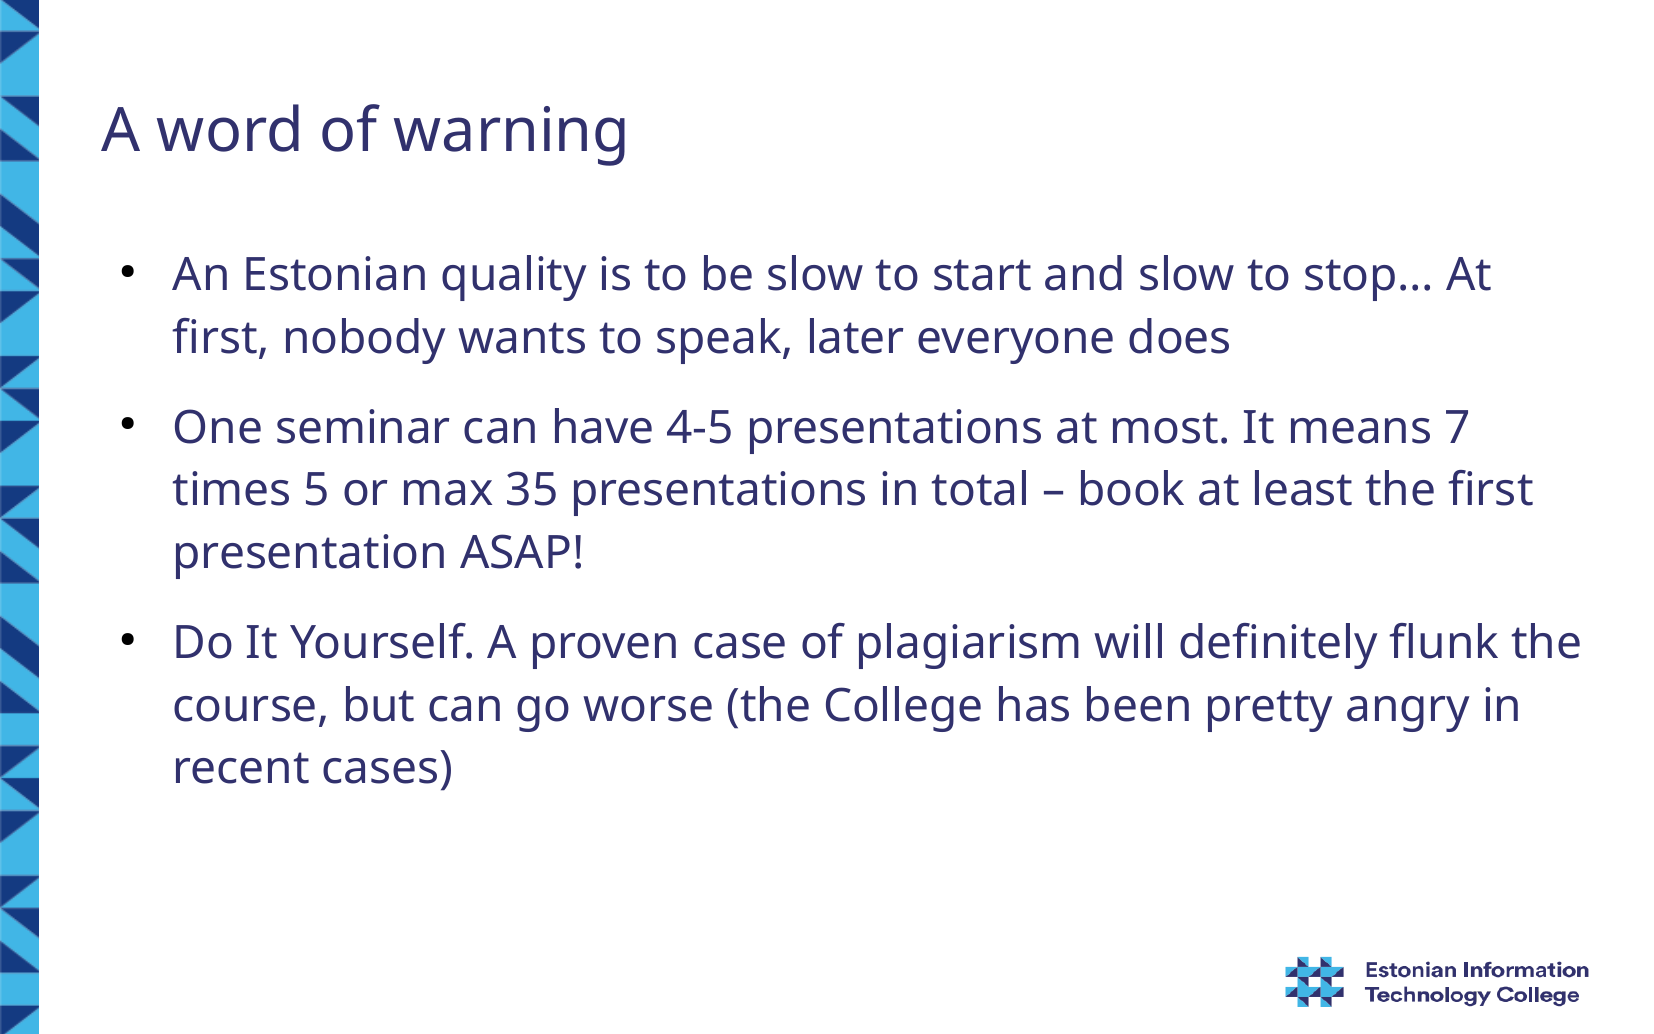

# A word of warning
An Estonian quality is to be slow to start and slow to stop… At first, nobody wants to speak, later everyone does
One seminar can have 4-5 presentations at most. It means 7 times 5 or max 35 presentations in total – book at least the first presentation ASAP!
Do It Yourself. A proven case of plagiarism will definitely flunk the course, but can go worse (the College has been pretty angry in recent cases)